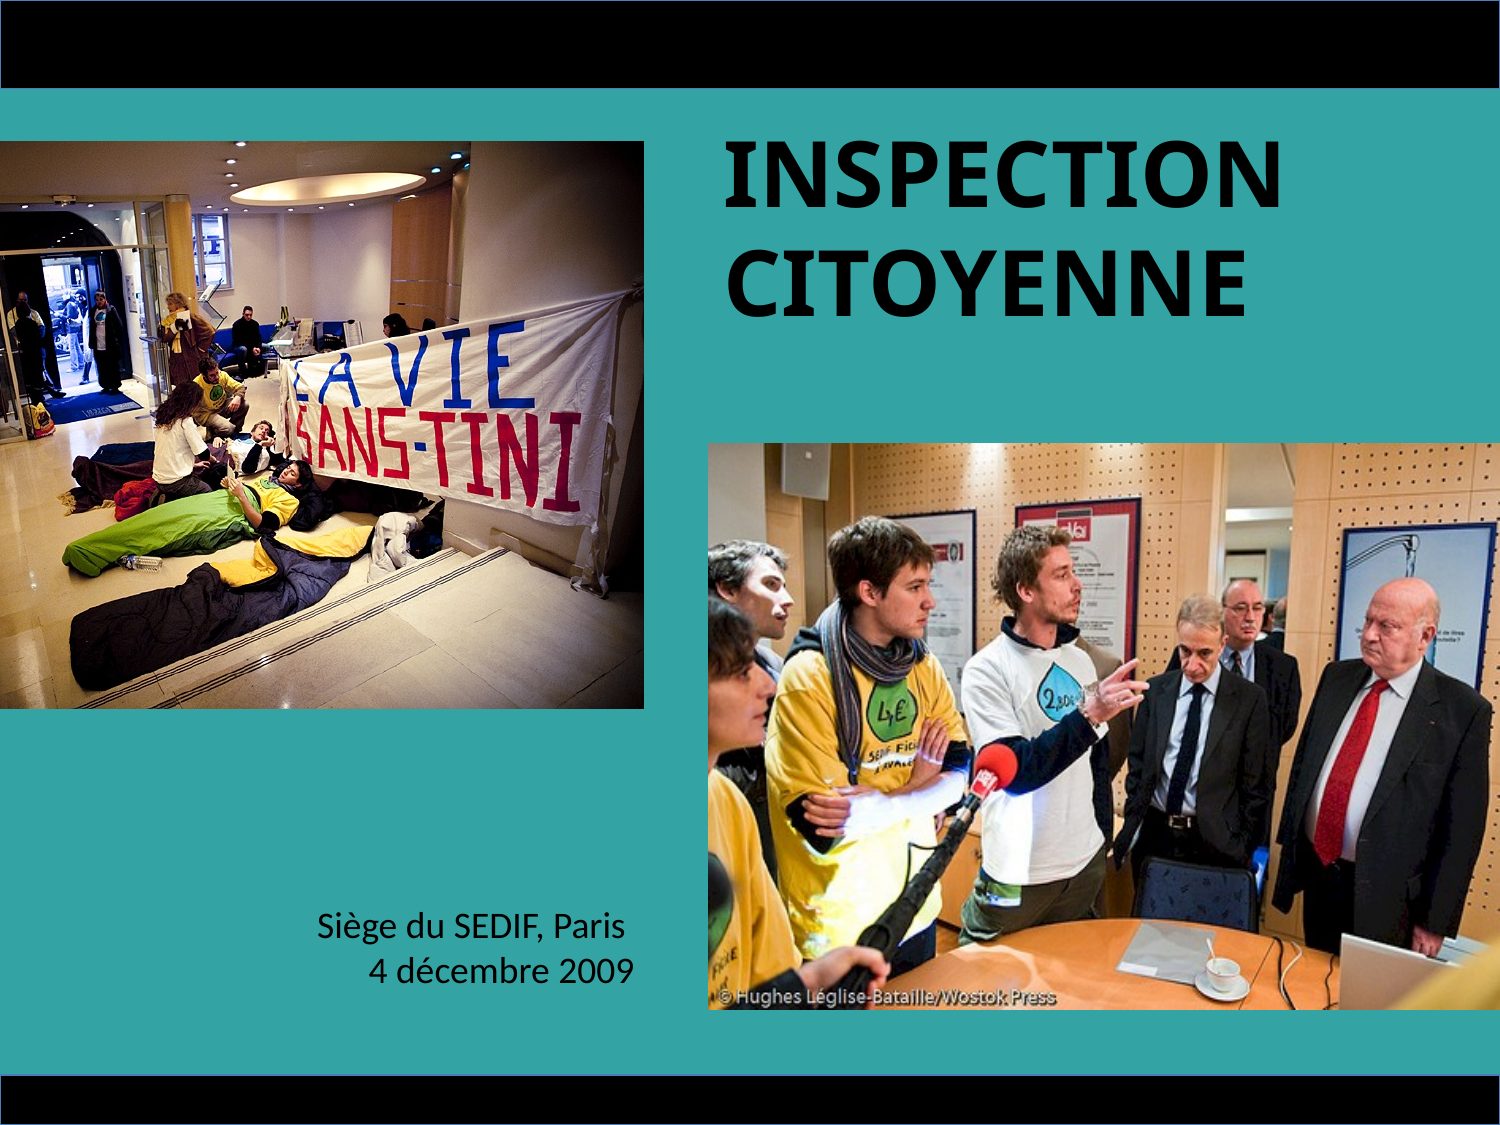

INSPECTION
CITOYENNE
Siège du SEDIF, Paris
4 décembre 2009